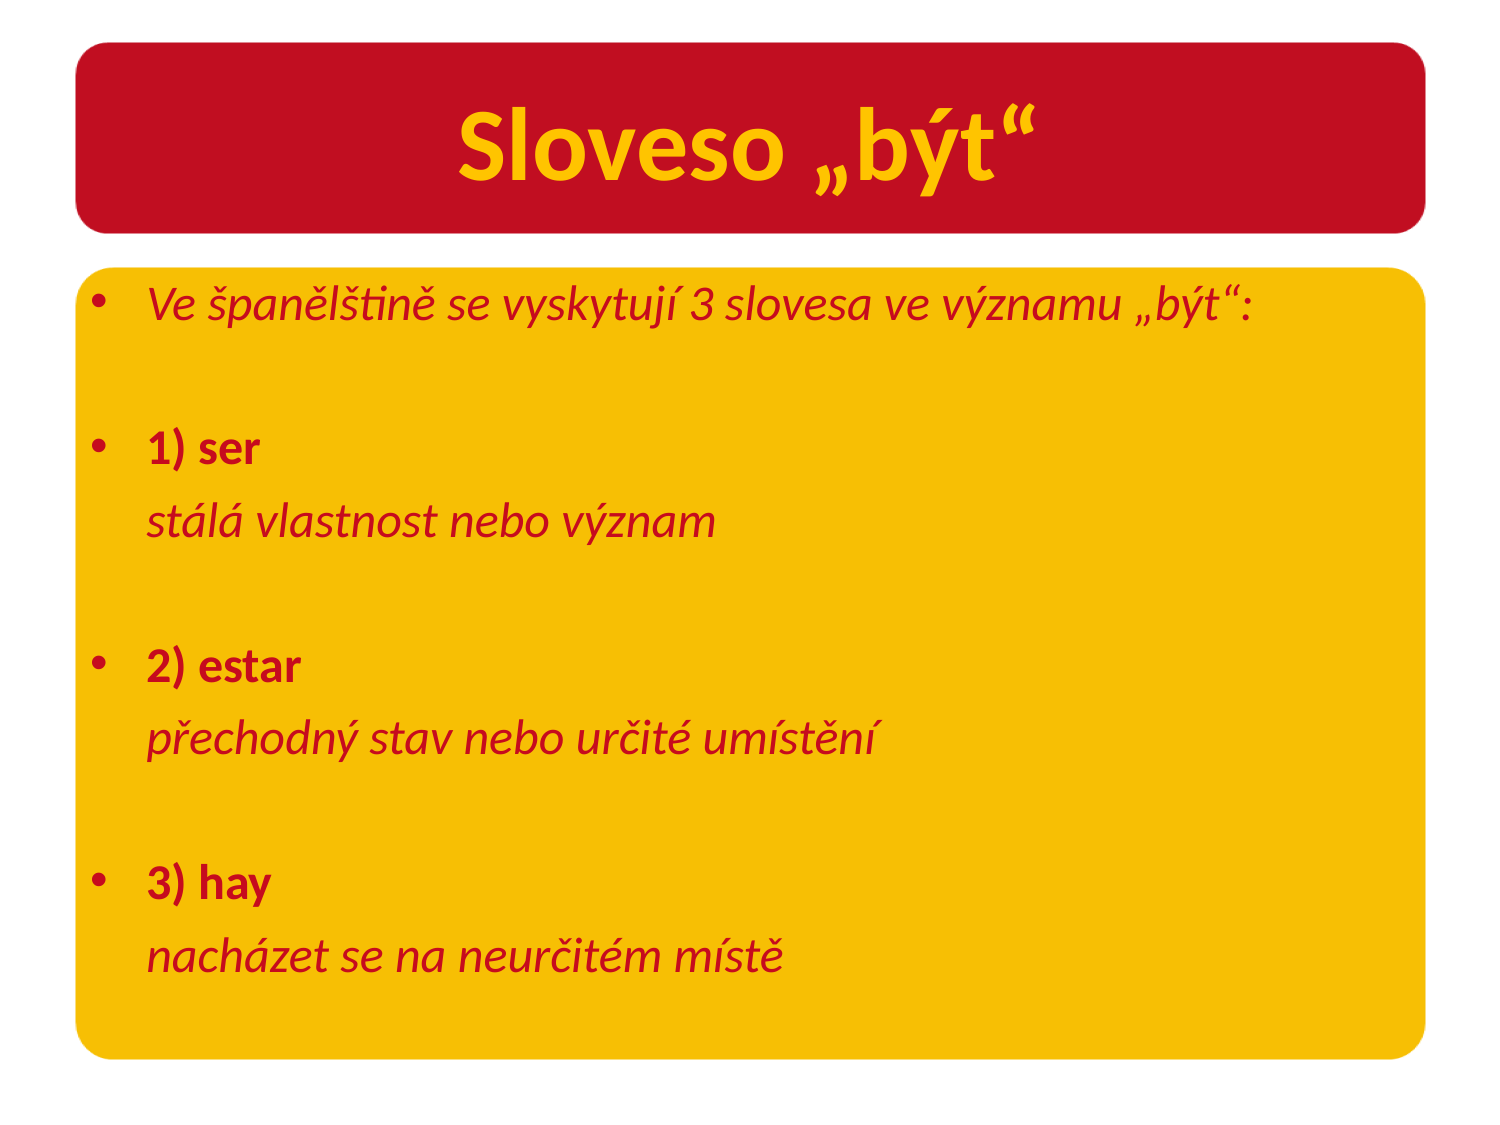

Sloveso „být“
# Ve španělštině se vyskytují 3 slovesa ve významu „být“:
1) ser
	stálá vlastnost nebo význam
2) estar
	přechodný stav nebo určité umístění
3) hay
	nacházet se na neurčitém místě